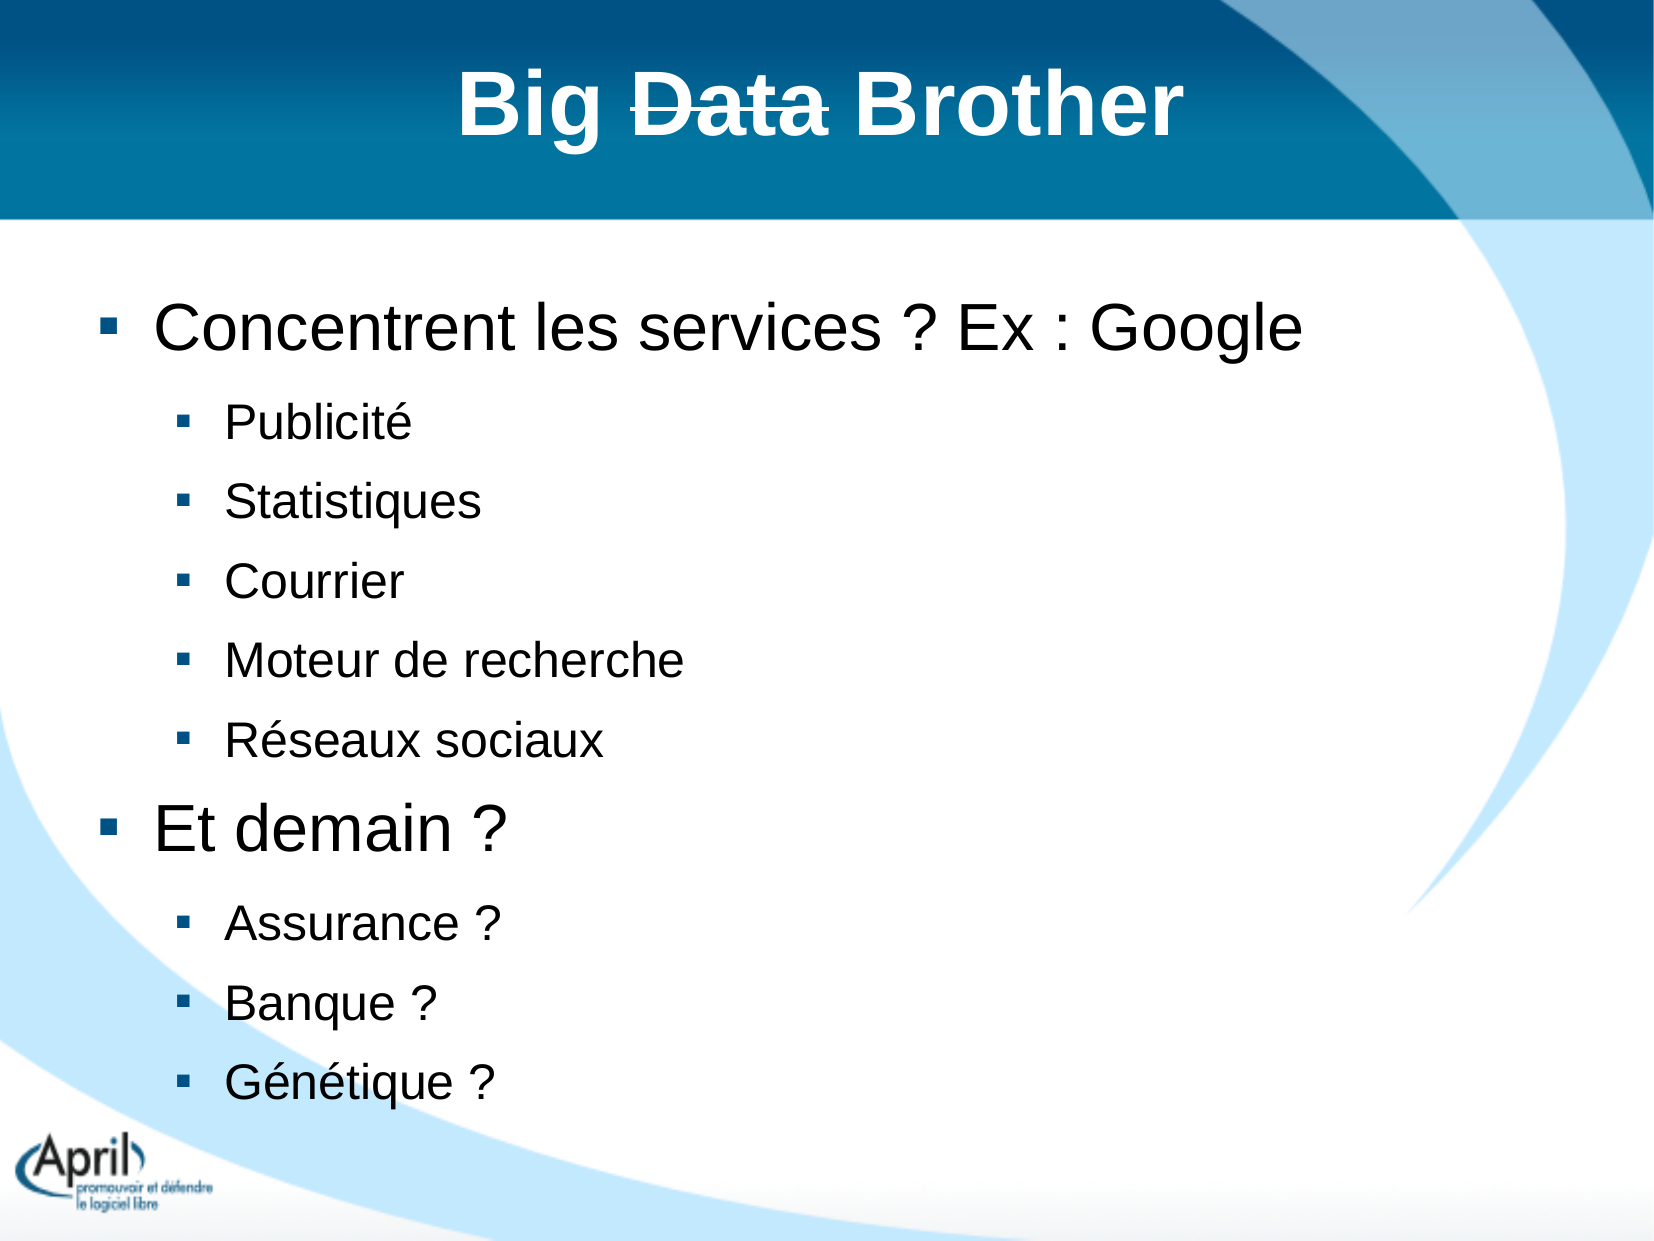

# Big Data Brother
Concentrent les services ? Ex : Google
Publicité
Statistiques
Courrier
Moteur de recherche
Réseaux sociaux
Et demain ?
Assurance ?
Banque ?
Génétique ?